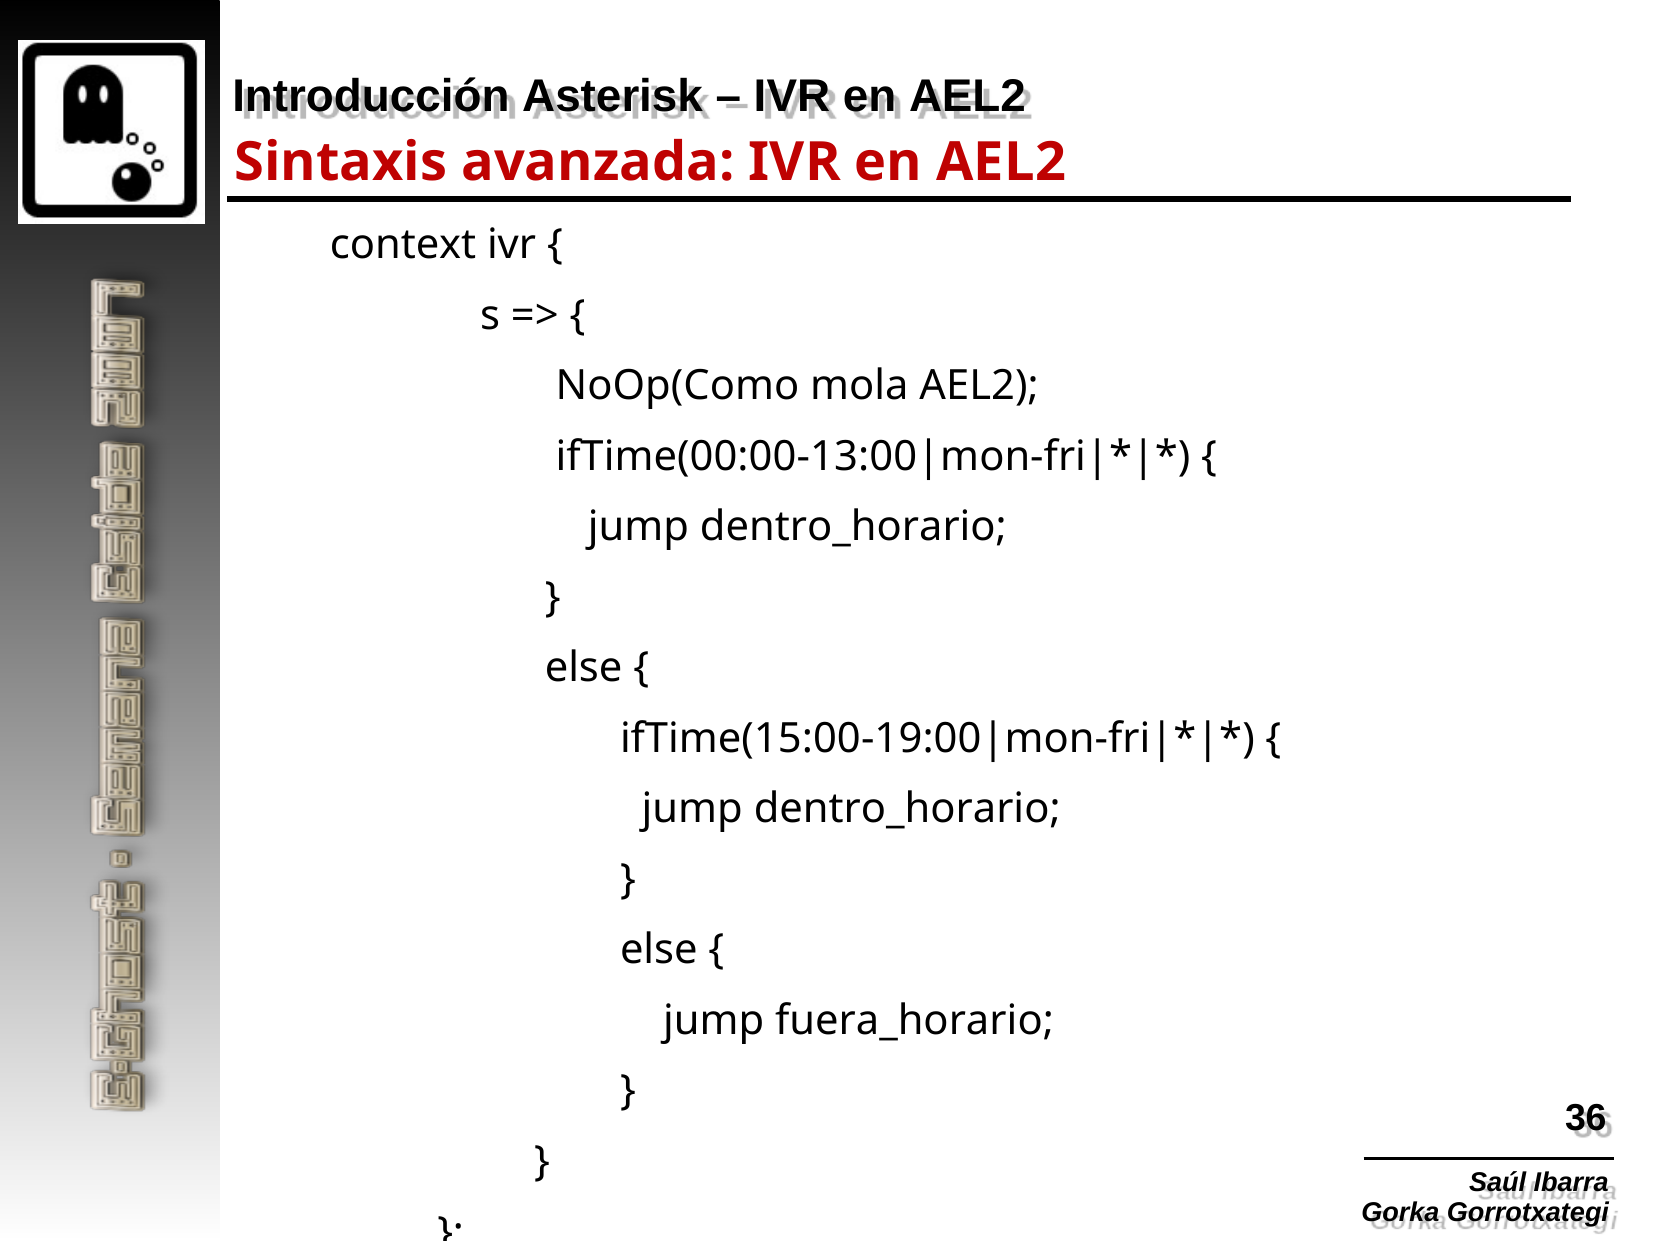

# Sintaxis avanzada: IVR en AEL2
context ivr {
 s => {
 NoOp(Como mola AEL2);
 ifTime(00:00-13:00|mon-fri|*|*) {
 jump dentro_horario;
 }
 else {
 ifTime(15:00-19:00|mon-fri|*|*) {
 jump dentro_horario;
 }
 else {
 jump fuera_horario;
 }
 }
 };